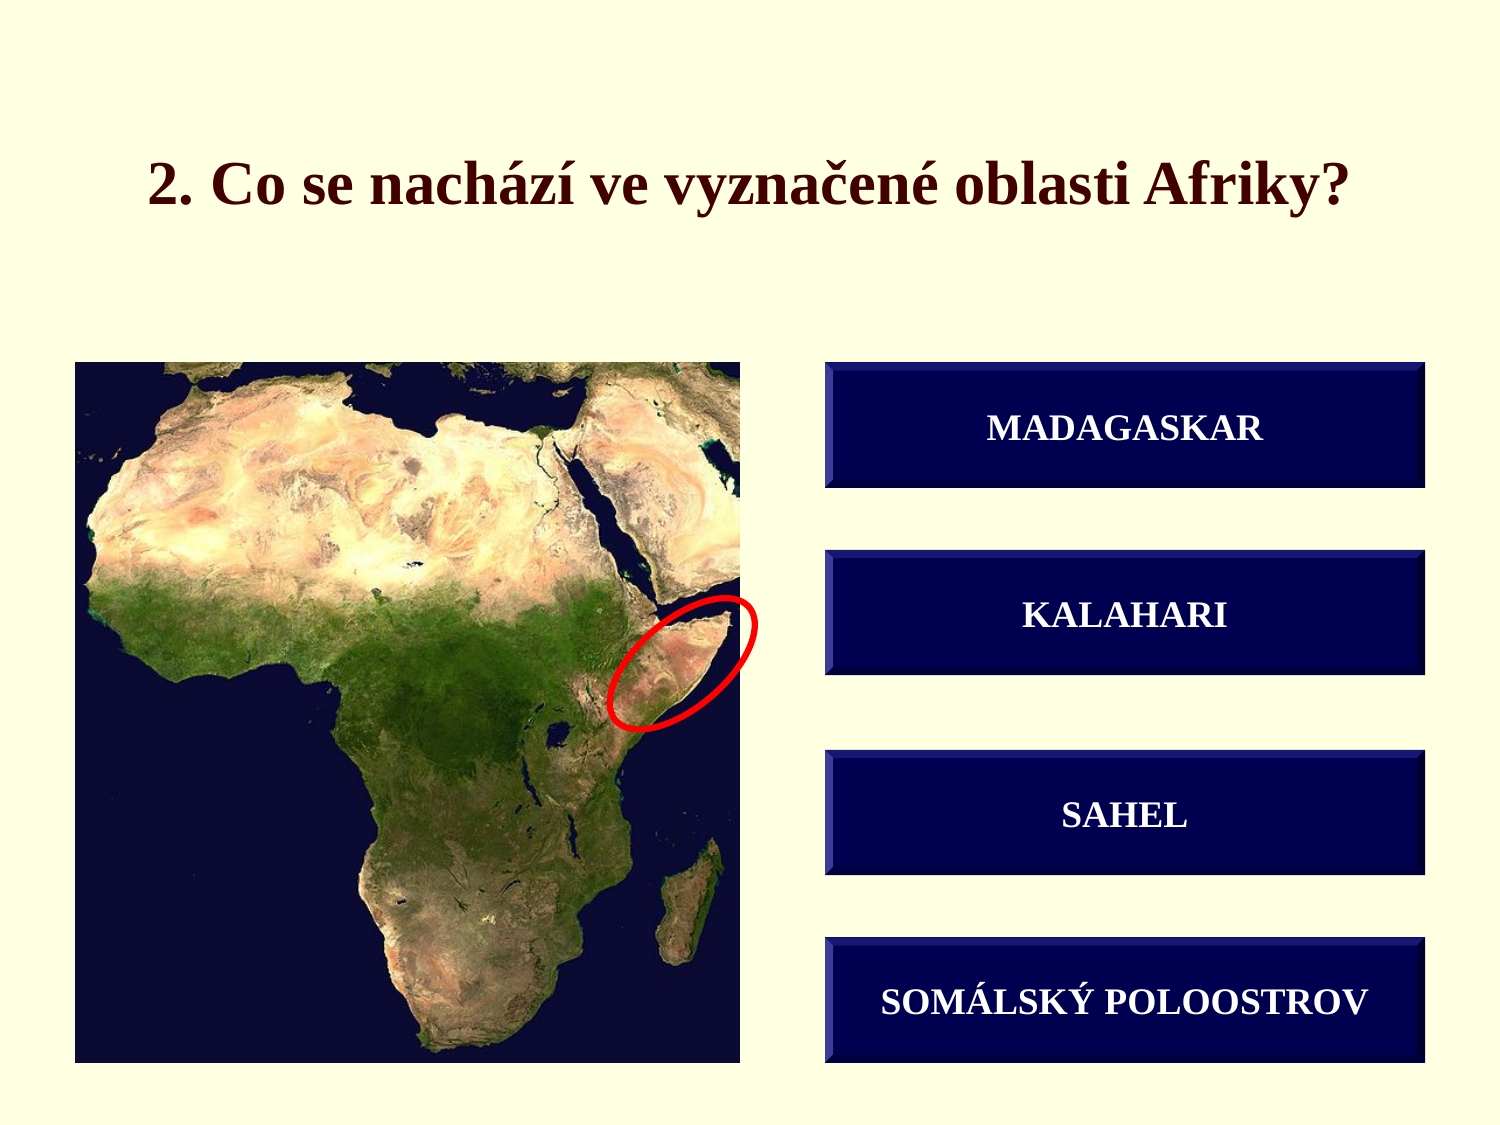

# 2. Co se nachází ve vyznačené oblasti Afriky?
MADAGASKAR
KALAHARI
SAHEL
SOMÁLSKÝ POLOOSTROV